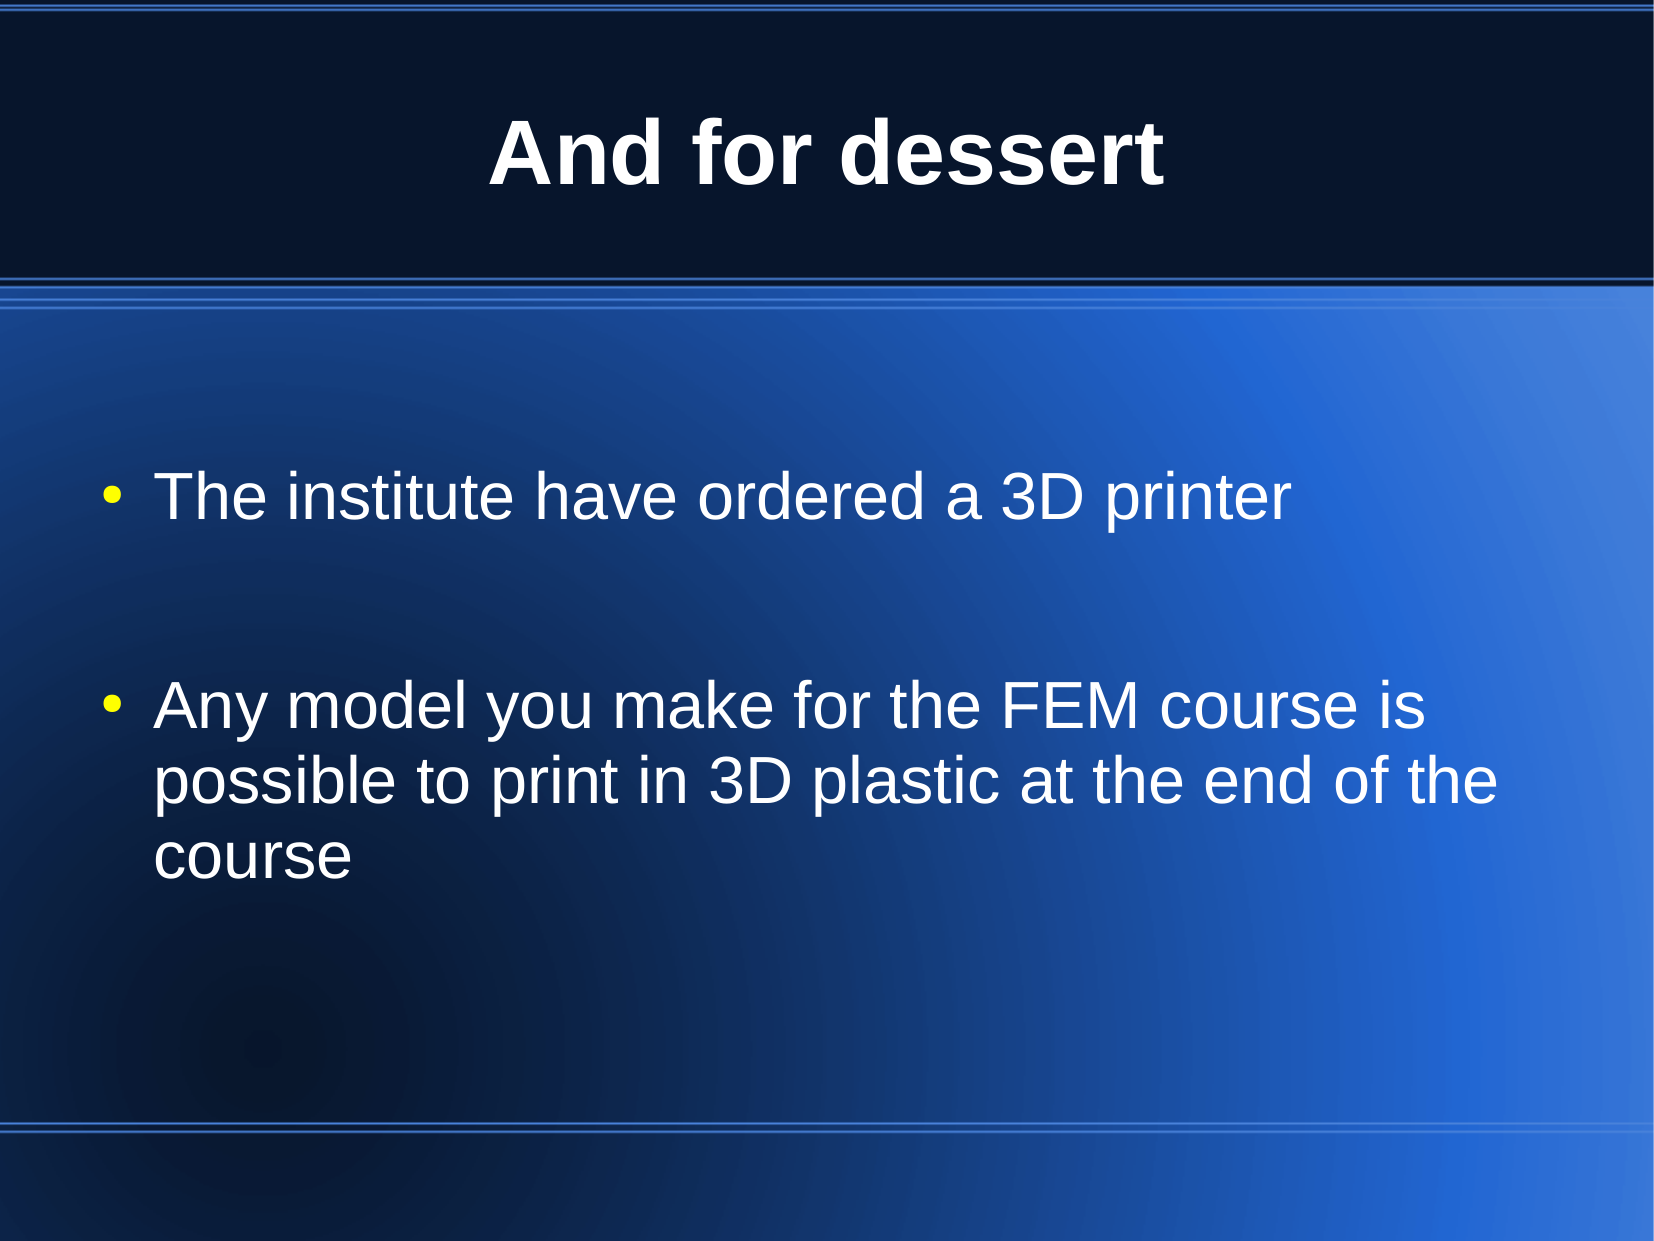

# And for dessert
The institute have ordered a 3D printer
Any model you make for the FEM course is possible to print in 3D plastic at the end of the course